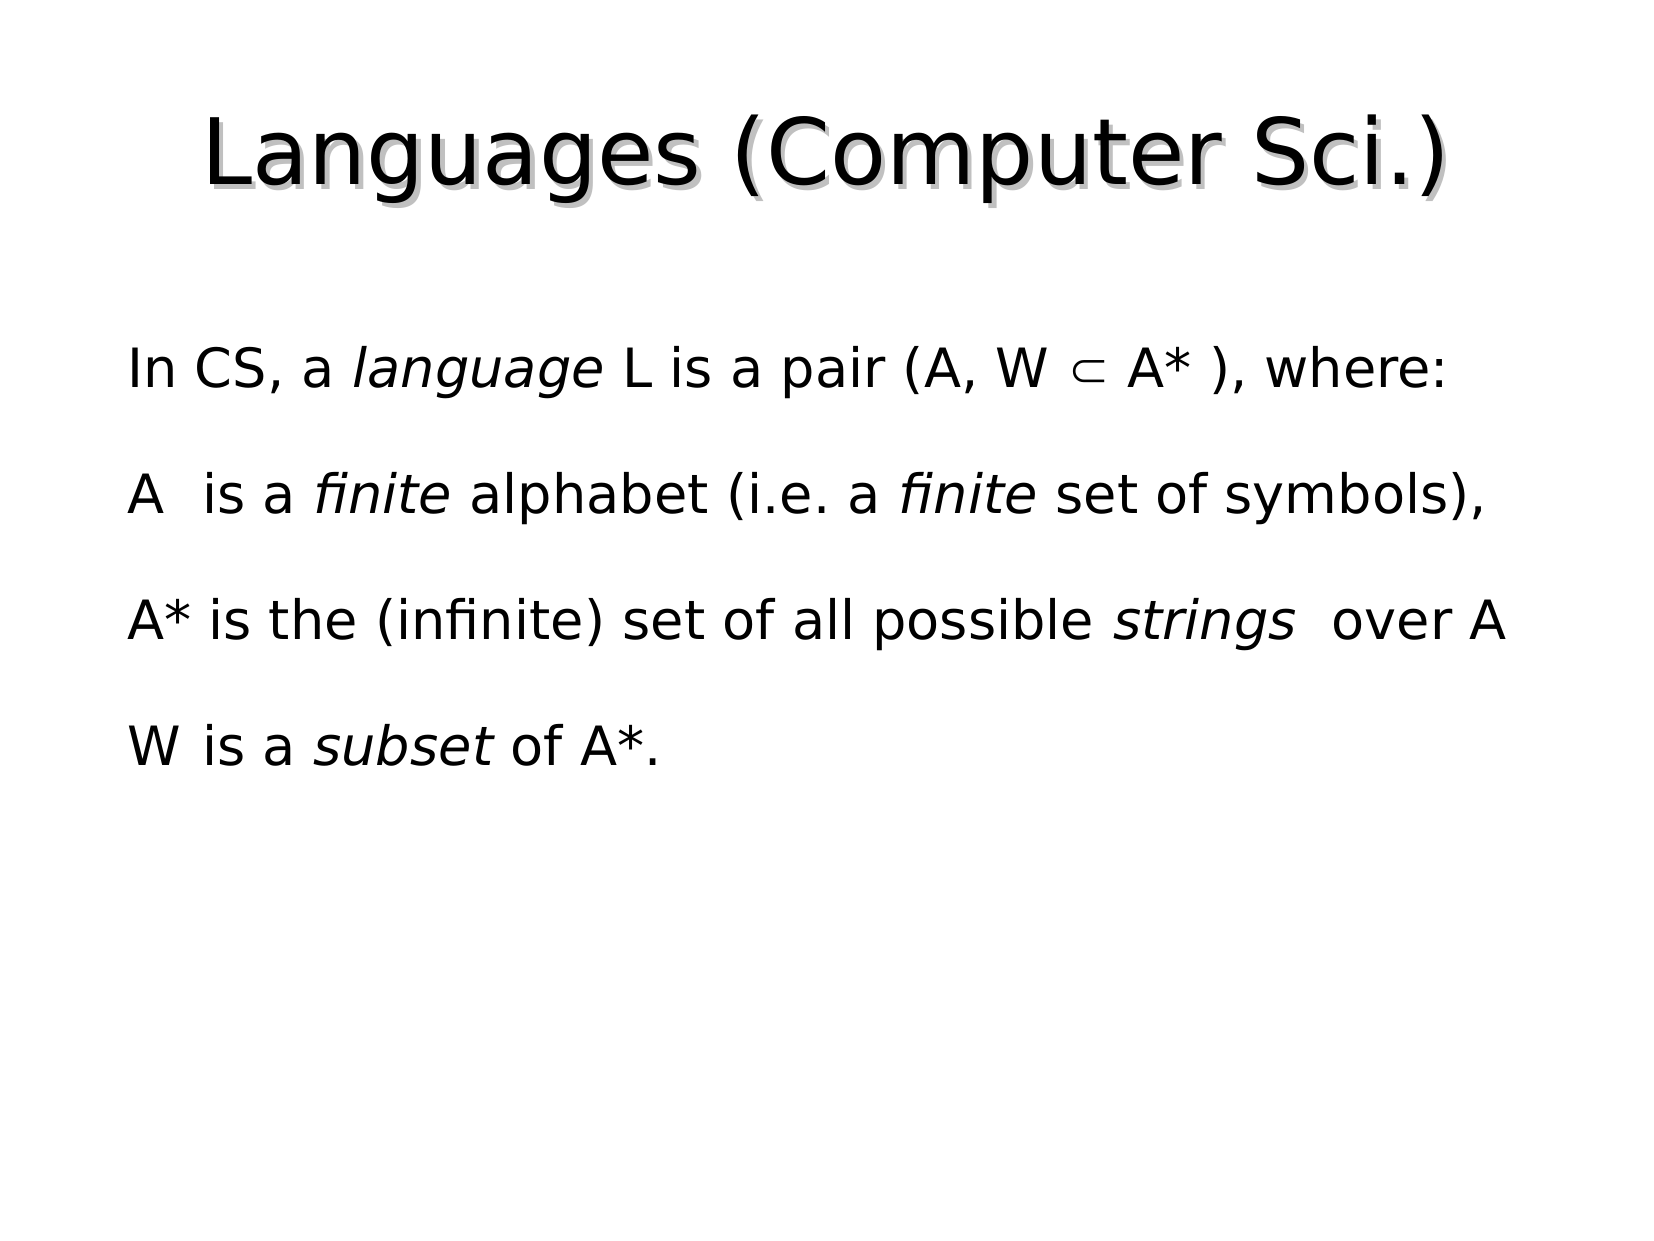

# Languages (Computer Sci.)
In CS, a language L is a pair (A, W ⊂ A* ), where:
A 	is a finite alphabet (i.e. a finite set of symbols),
A* is the (infinite) set of all possible strings over A
W	is a subset of A*.